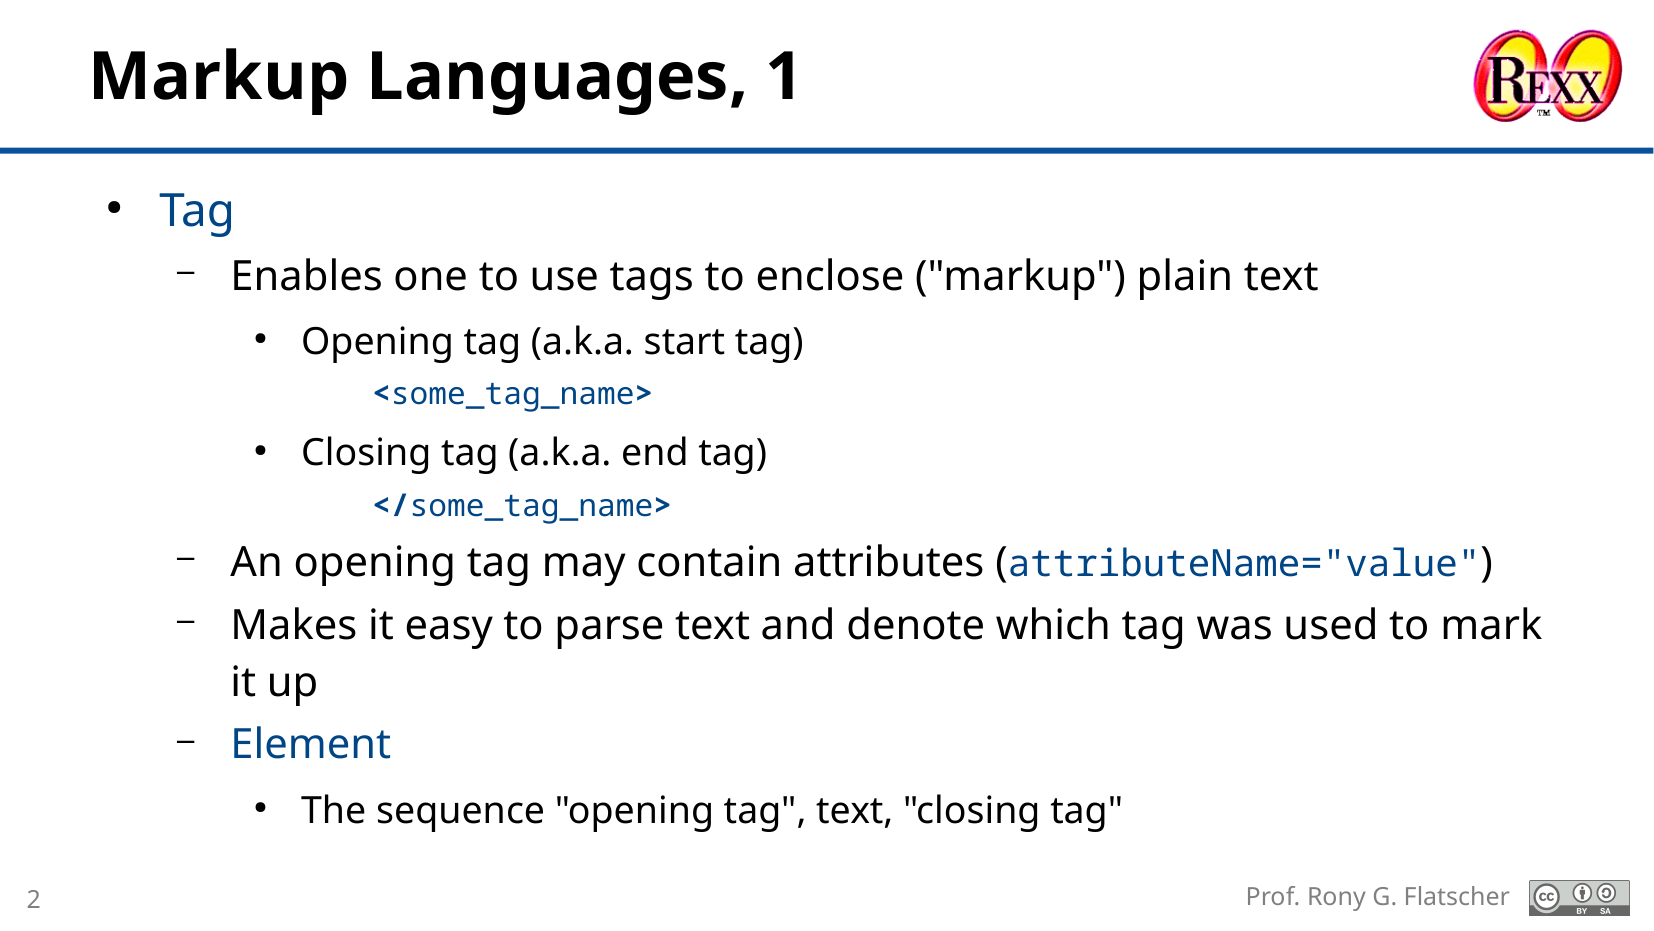

# Markup Languages, 1
Tag
Enables one to use tags to enclose ("markup") plain text
Opening tag (a.k.a. start tag)
<some_tag_name>
Closing tag (a.k.a. end tag)
</some_tag_name>
An opening tag may contain attributes (attributeName="value")
Makes it easy to parse text and denote which tag was used to mark it up
Element
The sequence "opening tag", text, "closing tag"